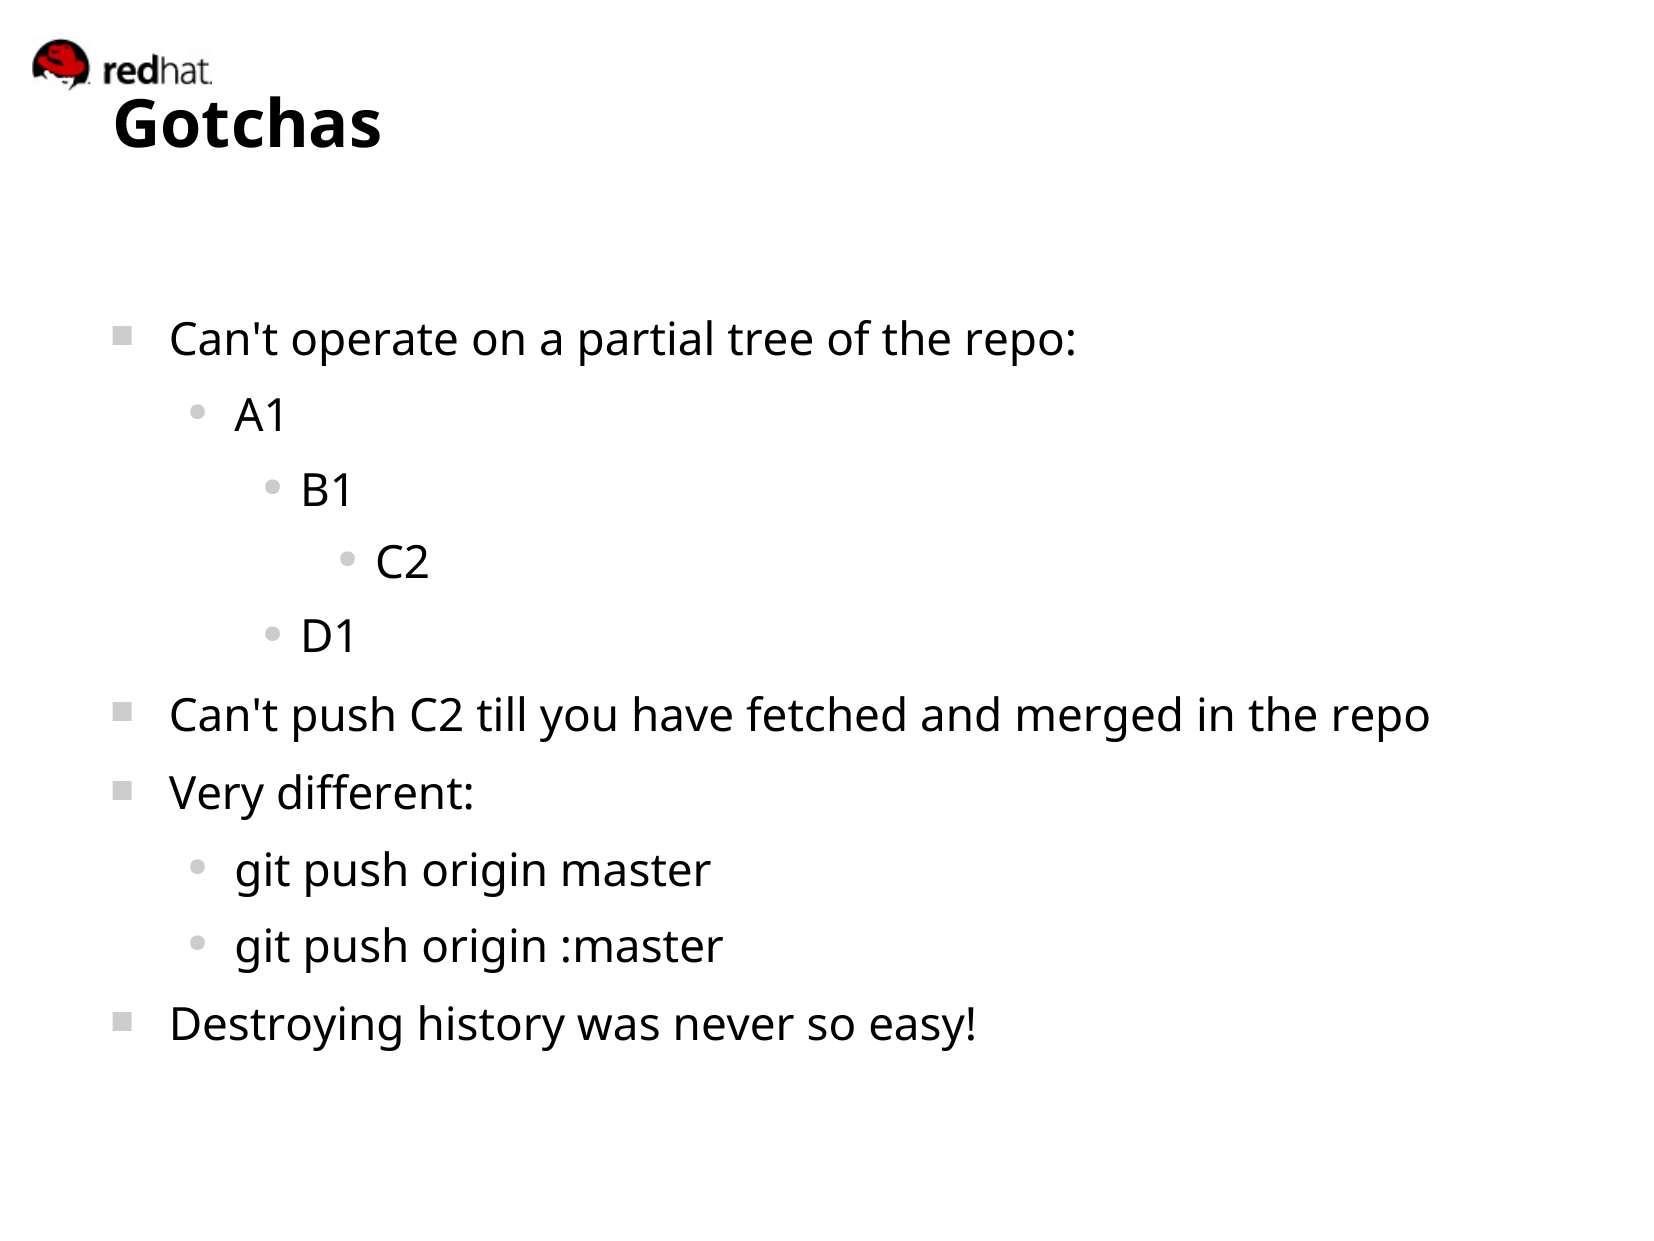

# Gotchas
Can't operate on a partial tree of the repo:
A1
B1
C2
D1
Can't push C2 till you have fetched and merged in the repo
Very different:
git push origin master
git push origin :master
Destroying history was never so easy!